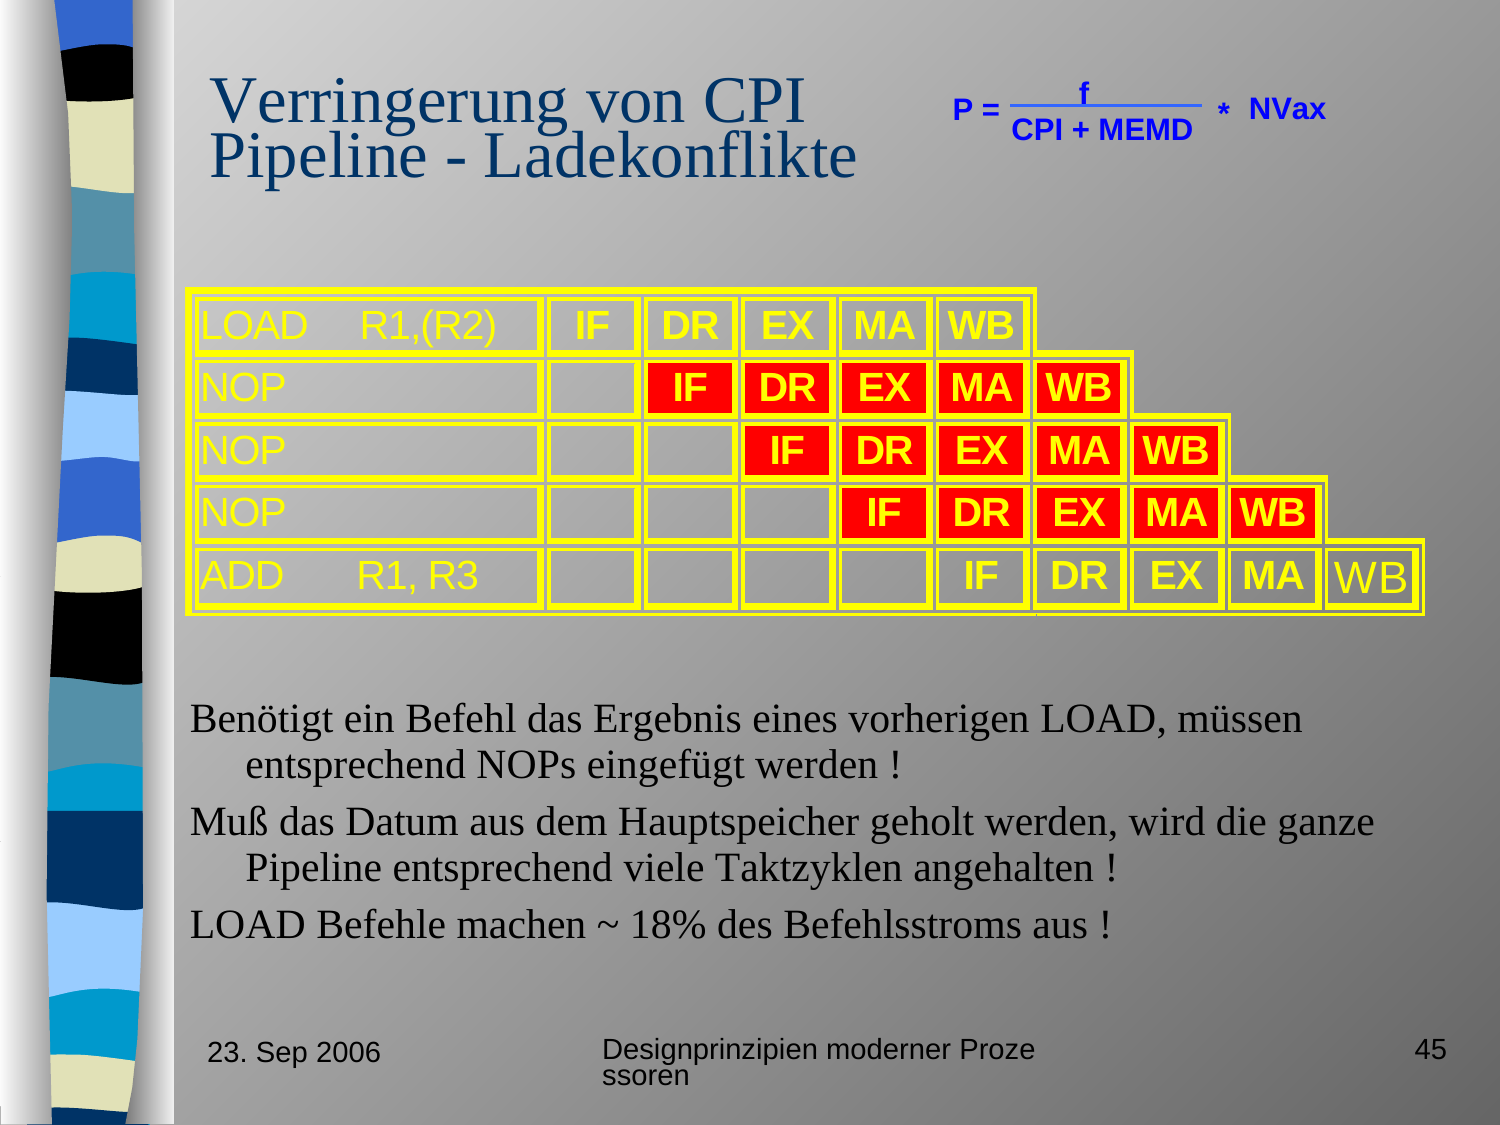

# Verringerung von CPI Pipeline - Ladekonflikte
Benötigt ein Befehl das Ergebnis eines vorherigen LOAD, müssen entsprechend NOPs eingefügt werden !
Muß das Datum aus dem Hauptspeicher geholt werden, wird die ganze Pipeline entsprechend viele Taktzyklen angehalten !
LOAD Befehle machen ~ 18% des Befehlsstroms aus !
Designprinzipien moderner Prozessoren
45